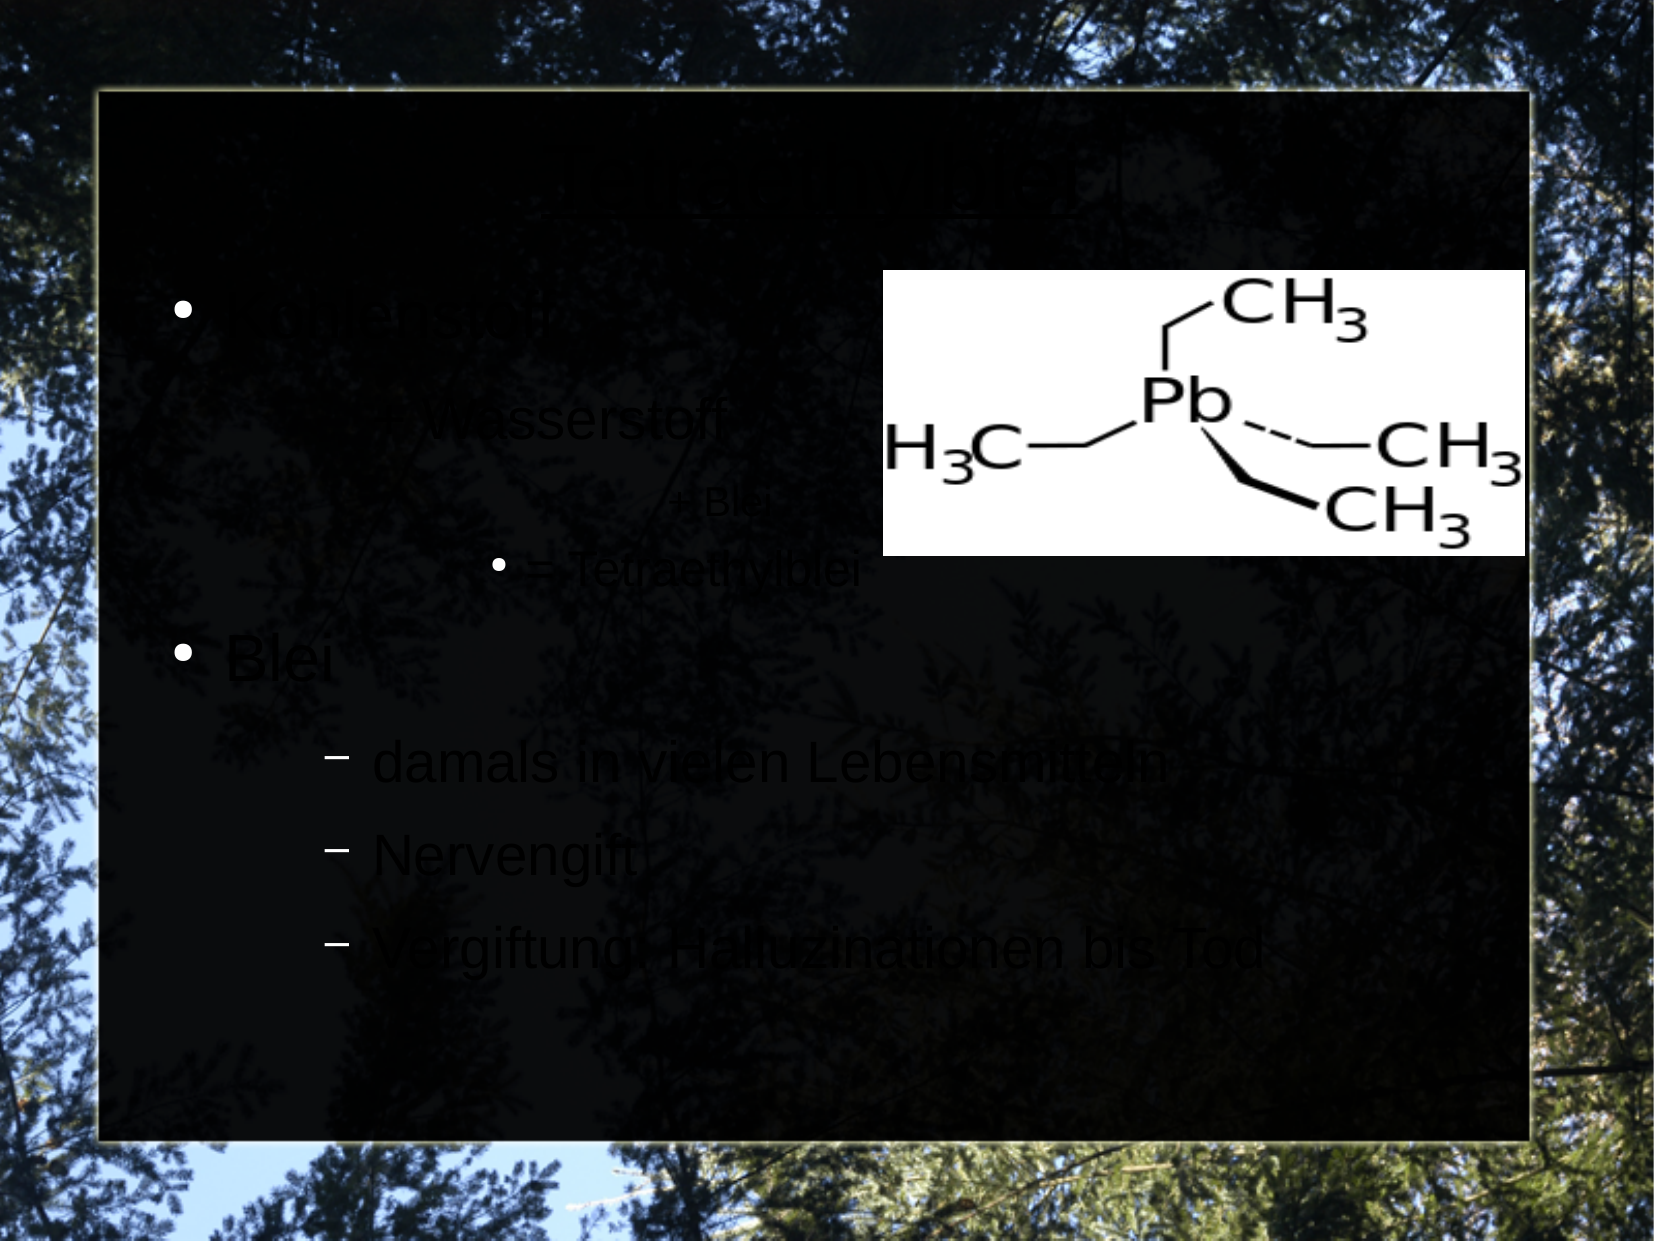

# Tetraethylblei
Kohlenstoff
+ Wasserstoff
+ Blei
= Tetraethylblei
Blei
damals in vielen Lebensmitteln
Nervengift
Vergiftung: Halluzinationen bis Tod